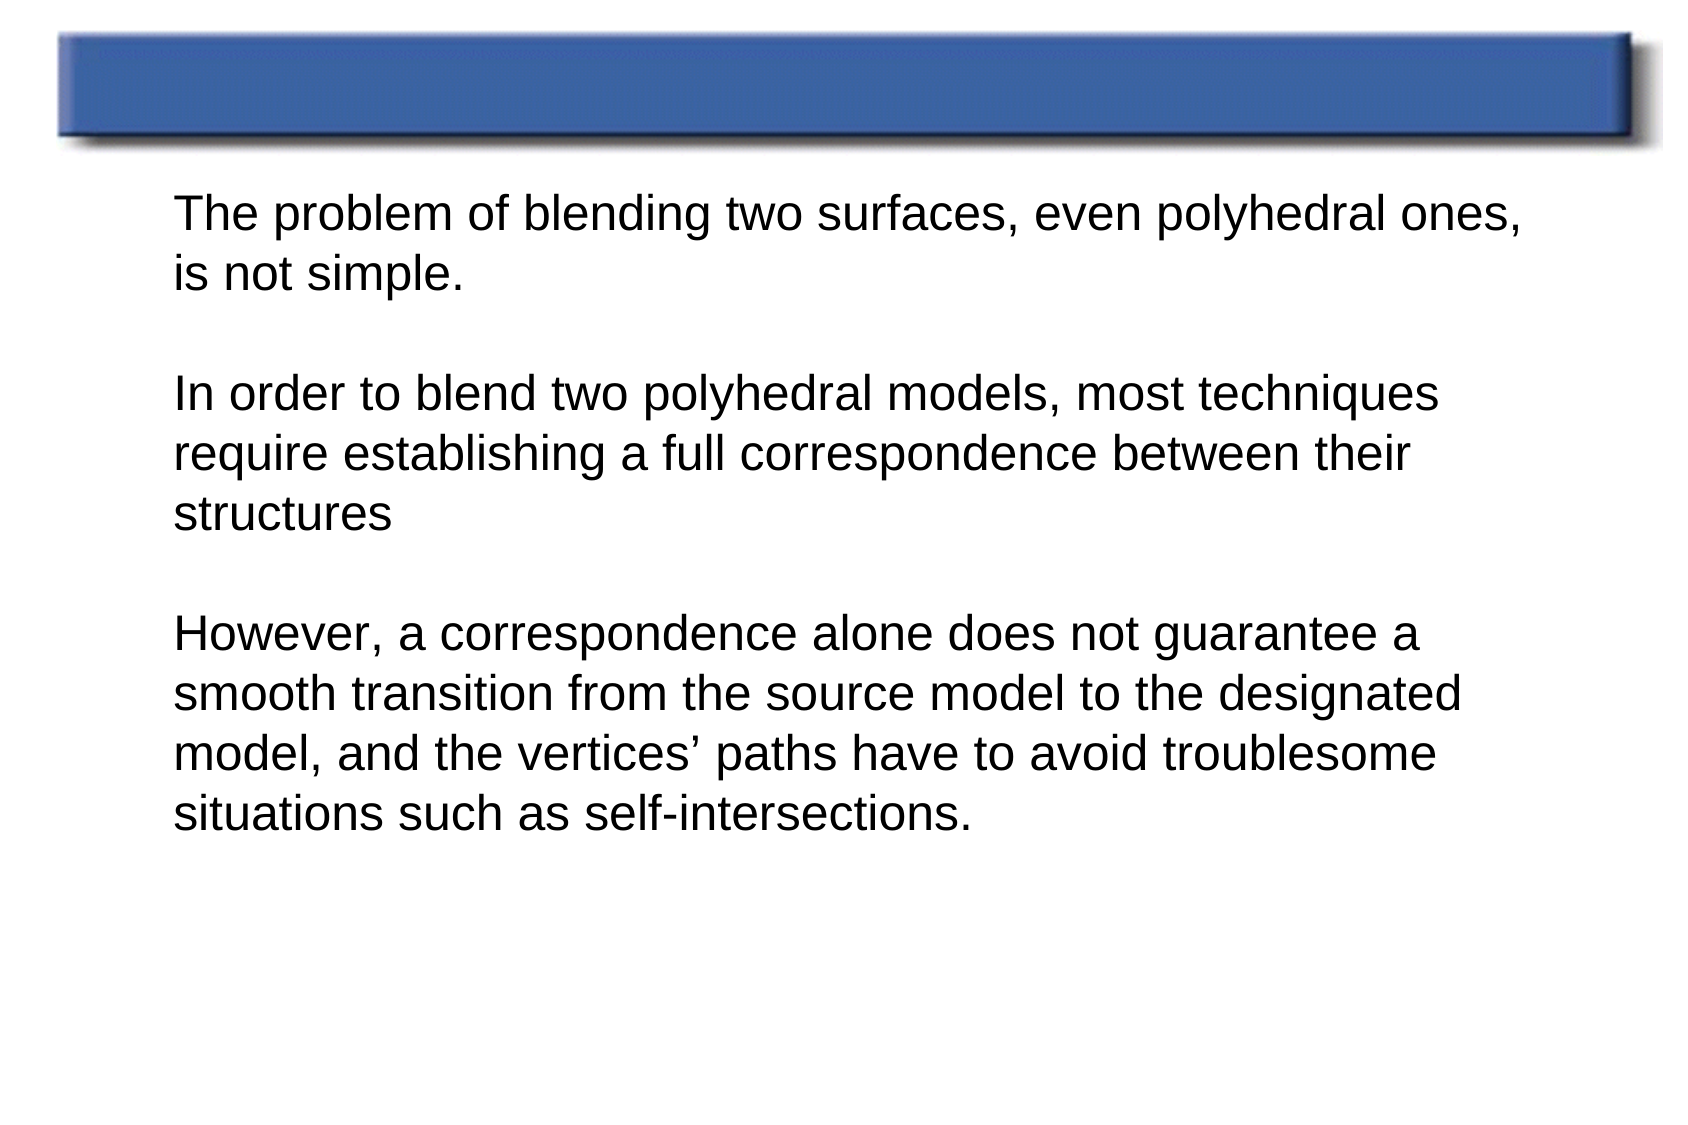

The problem of blending two surfaces, even polyhedral ones, is not simple.
In order to blend two polyhedral models, most techniques require establishing a full correspondence between their structures
However, a correspondence alone does not guarantee a smooth transition from the source model to the designated model, and the vertices’ paths have to avoid troublesome situations such as self-intersections.